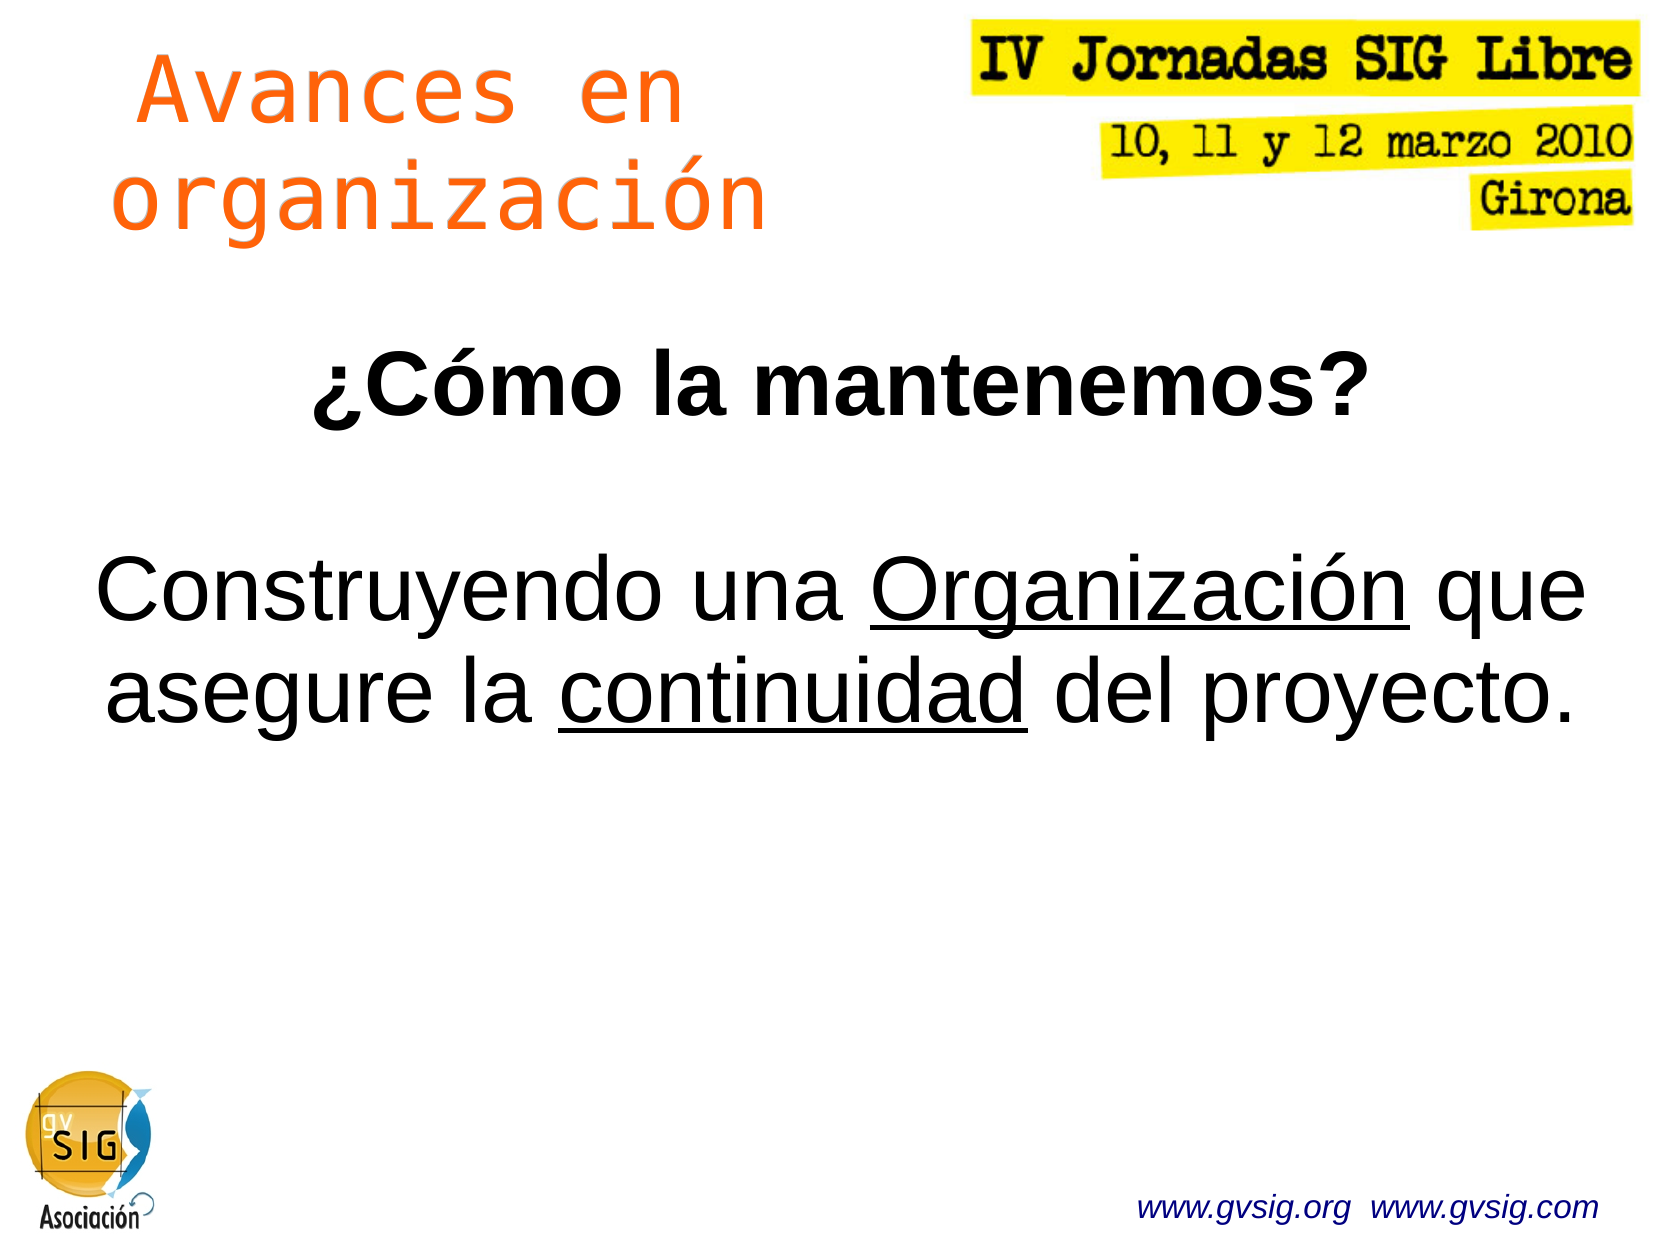

Avances en
organización
¿Cómo la mantenemos?
Construyendo una Organización que asegure la continuidad del proyecto.